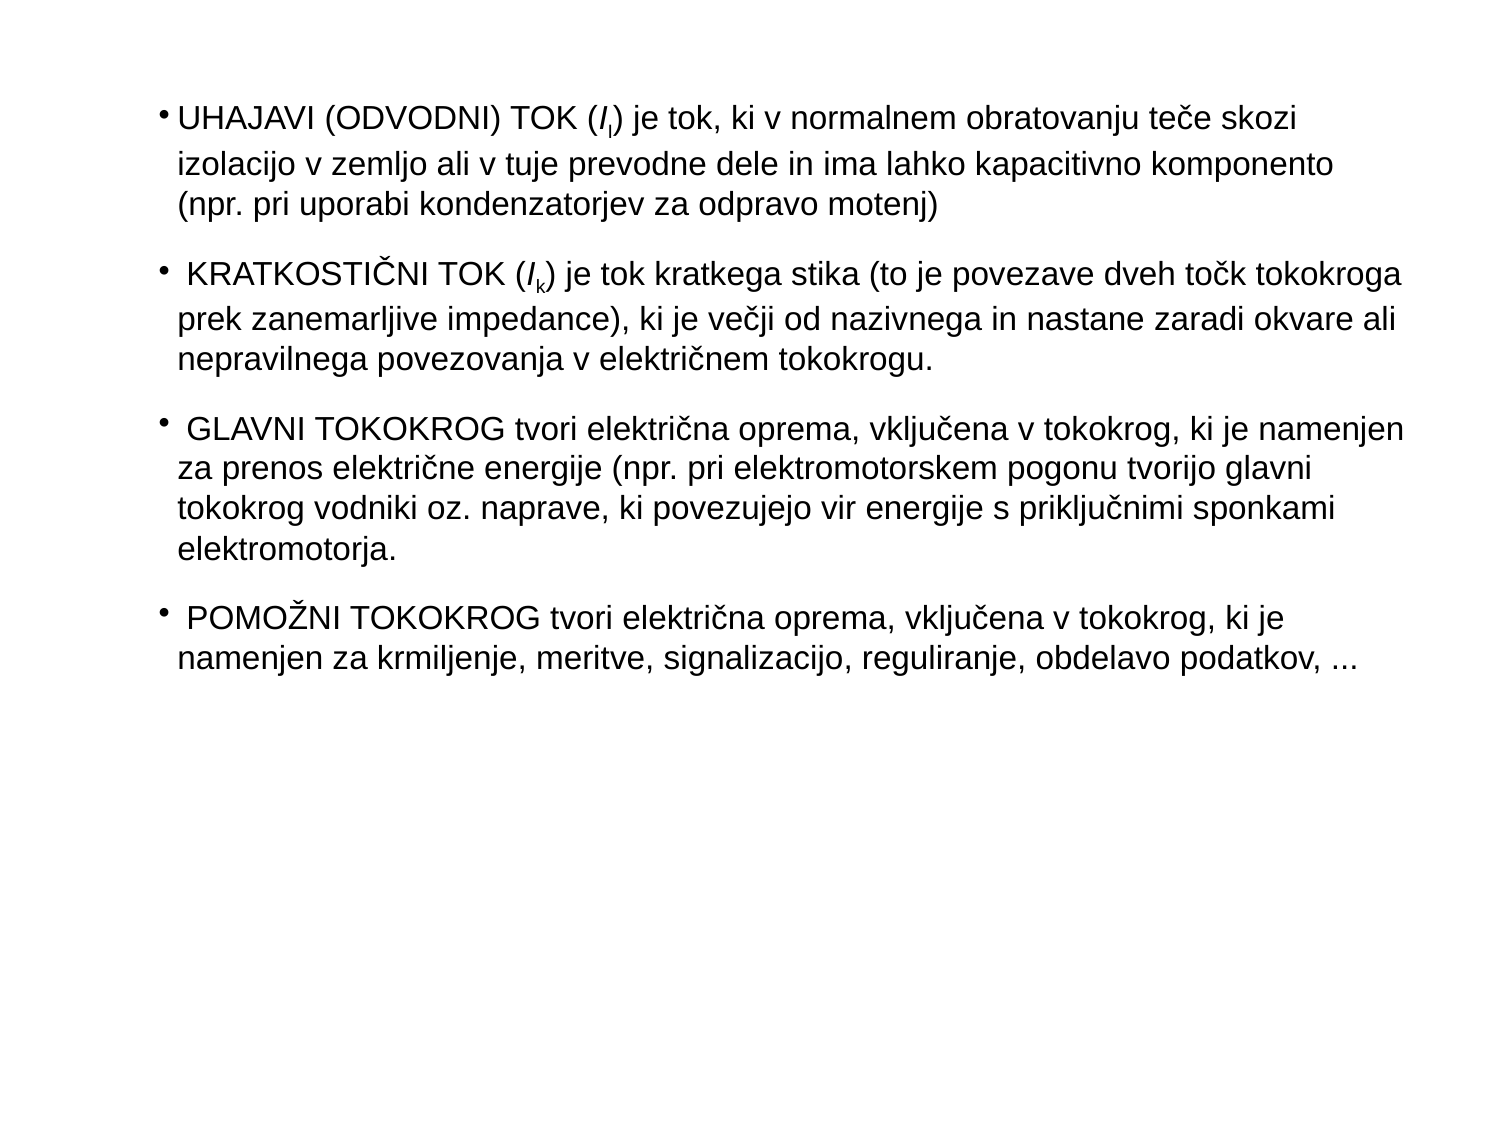

UHAJAVI (ODVODNI) TOK (II) je tok, ki v normalnem obratovanju teče skozi izolacijo v zemljo ali v tuje prevodne dele in ima lahko kapacitivno komponento (npr. pri uporabi kondenzatorjev za odpravo motenj)
 KRATKOSTIČNI TOK (Ik) je tok kratkega stika (to je povezave dveh točk tokokroga prek zanemarljive impedance), ki je večji od nazivnega in nastane zaradi okvare ali nepravilnega povezovanja v električnem tokokrogu.
 GLAVNI TOKOKROG tvori električna oprema, vključena v tokokrog, ki je namenjen za prenos električne energije (npr. pri elektromotorskem pogonu tvorijo glavni tokokrog vodniki oz. naprave, ki povezujejo vir energije s priključnimi sponkami elektromotorja.
 POMOŽNI TOKOKROG tvori električna oprema, vključena v tokokrog, ki je namenjen za krmiljenje, meritve, signalizacijo, reguliranje, obdelavo podatkov, ...